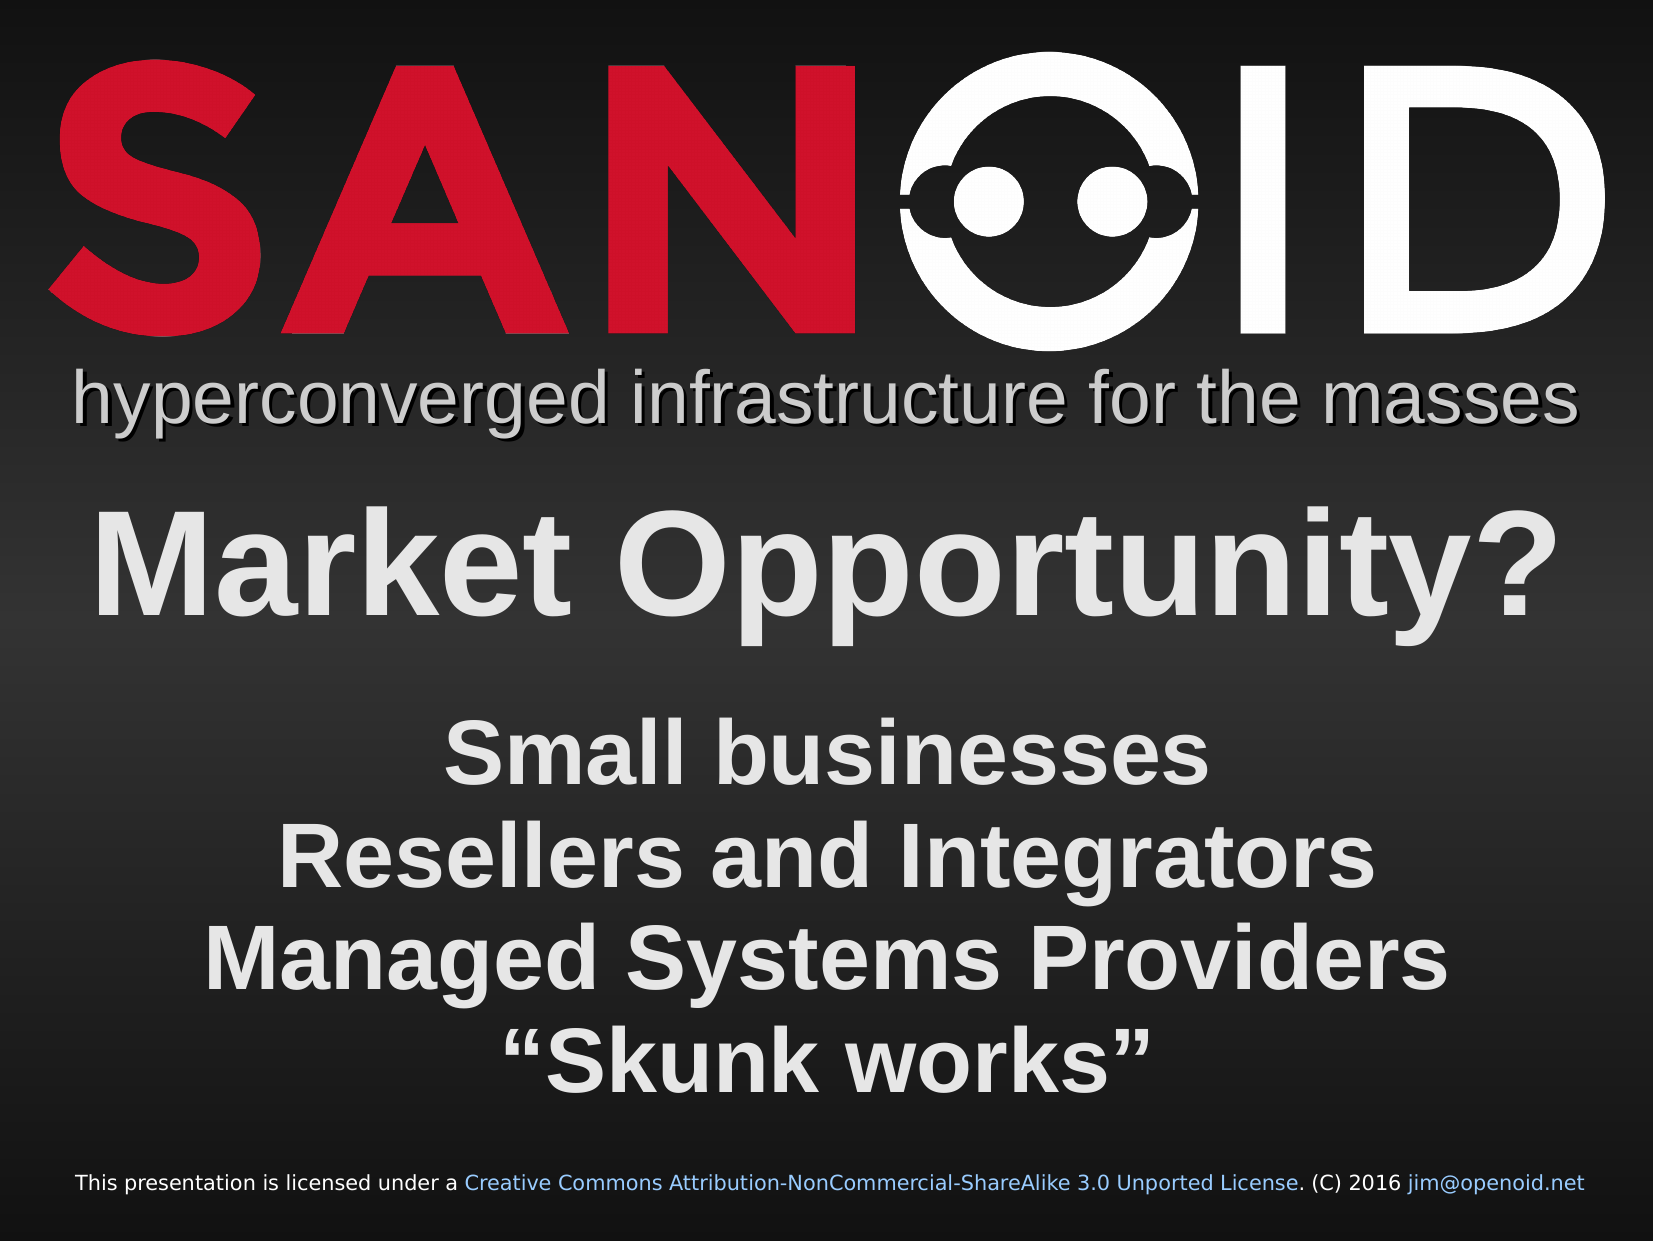

Market Opportunity?
hyperconverged infrastructure for the masses
Small businesses
Resellers and Integrators
Managed Systems Providers
“Skunk works”
# This presentation is licensed under a Creative Commons Attribution-NonCommercial-ShareAlike 3.0 Unported License. (C) 2016 jim@openoid.net